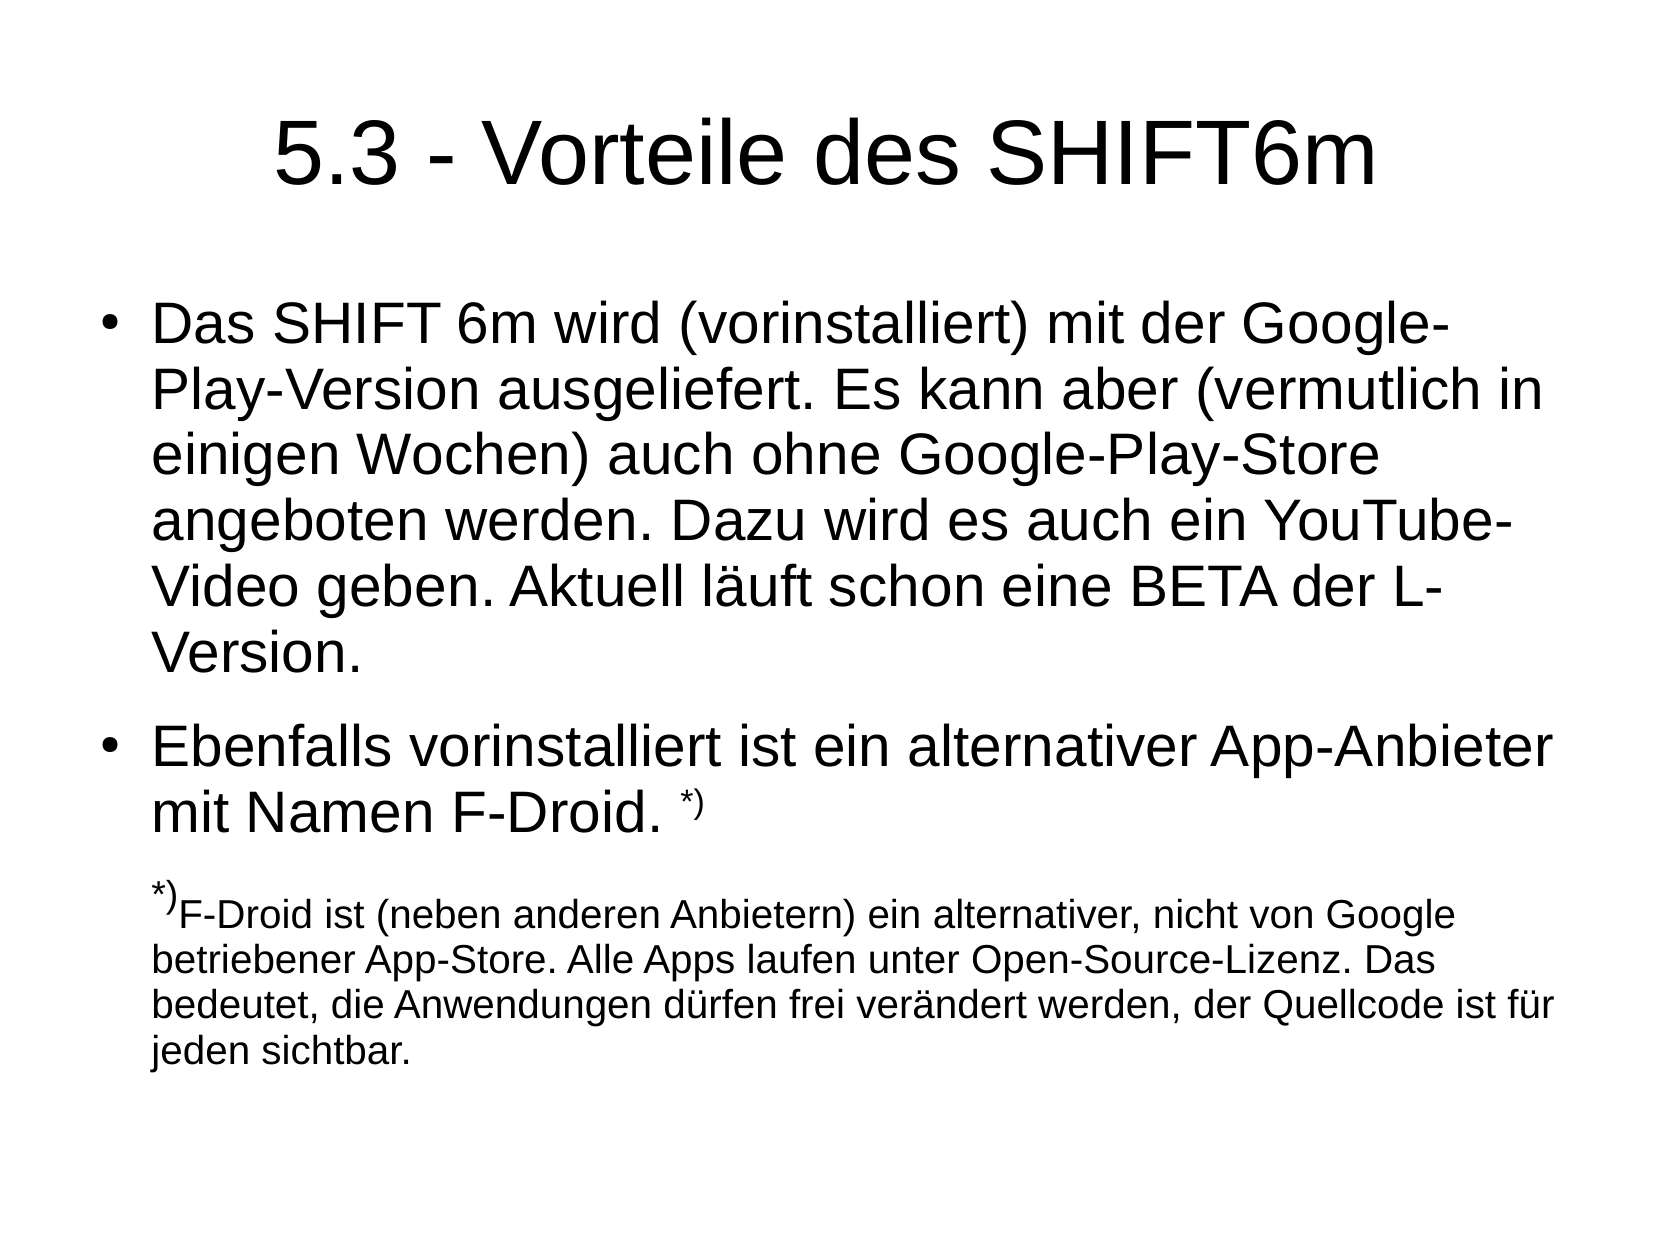

# 5.3 - Vorteile des SHIFT6m
Das SHIFT 6m wird (vorinstalliert) mit der Google-Play-Version ausgeliefert. Es kann aber (vermutlich in einigen Wochen) auch ohne Google-Play-Store angeboten werden. Dazu wird es auch ein YouTube-Video geben. Aktuell läuft schon eine BETA der L-Version.
Ebenfalls vorinstalliert ist ein alternativer App-Anbieter mit Namen F-Droid. *)
*)F-Droid ist (neben anderen Anbietern) ein alternativer, nicht von Google betriebener App-Store. Alle Apps laufen unter Open-Source-Lizenz. Das bedeutet, die Anwendungen dürfen frei verändert werden, der Quellcode ist für jeden sichtbar.